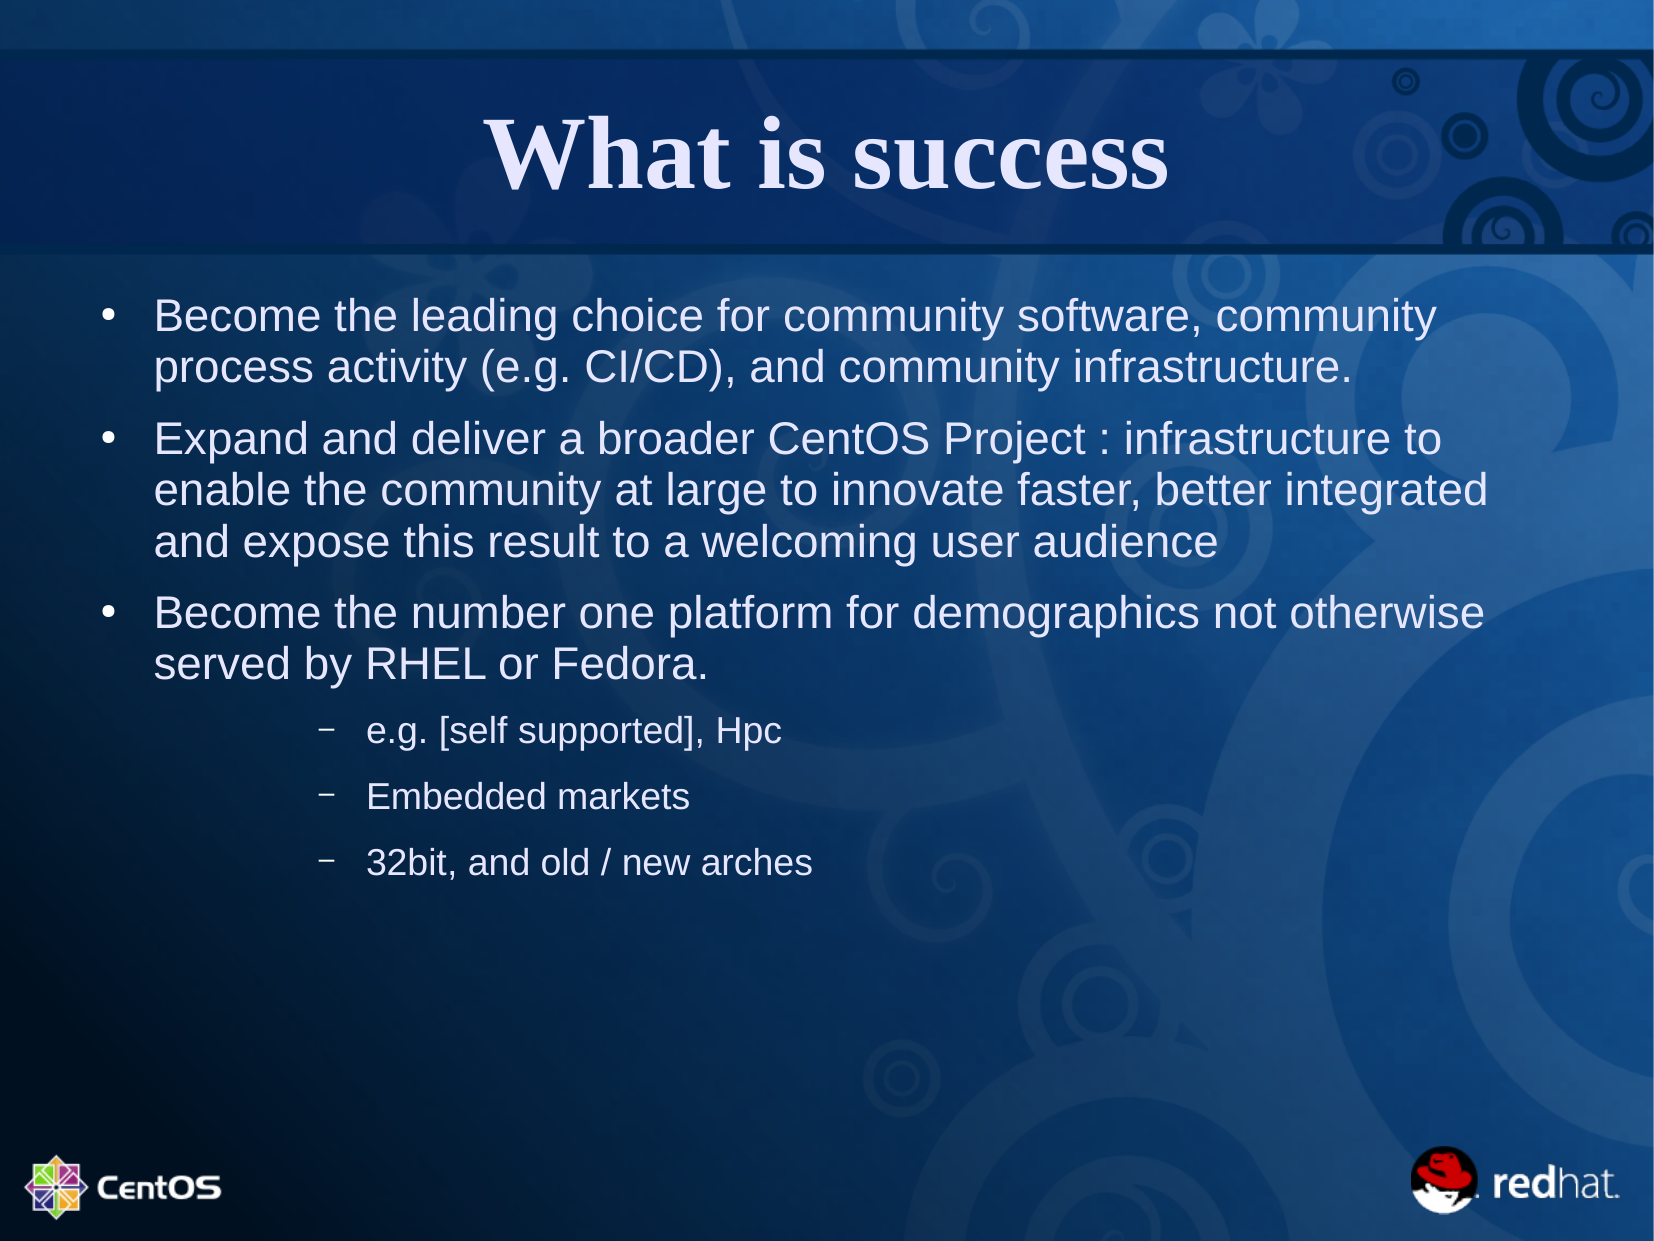

# What is success
Become the leading choice for community software, community process activity (e.g. CI/CD), and community infrastructure.
Expand and deliver a broader CentOS Project : infrastructure to enable the community at large to innovate faster, better integrated and expose this result to a welcoming user audience
Become the number one platform for demographics not otherwise served by RHEL or Fedora.
e.g. [self supported], Hpc
Embedded markets
32bit, and old / new arches